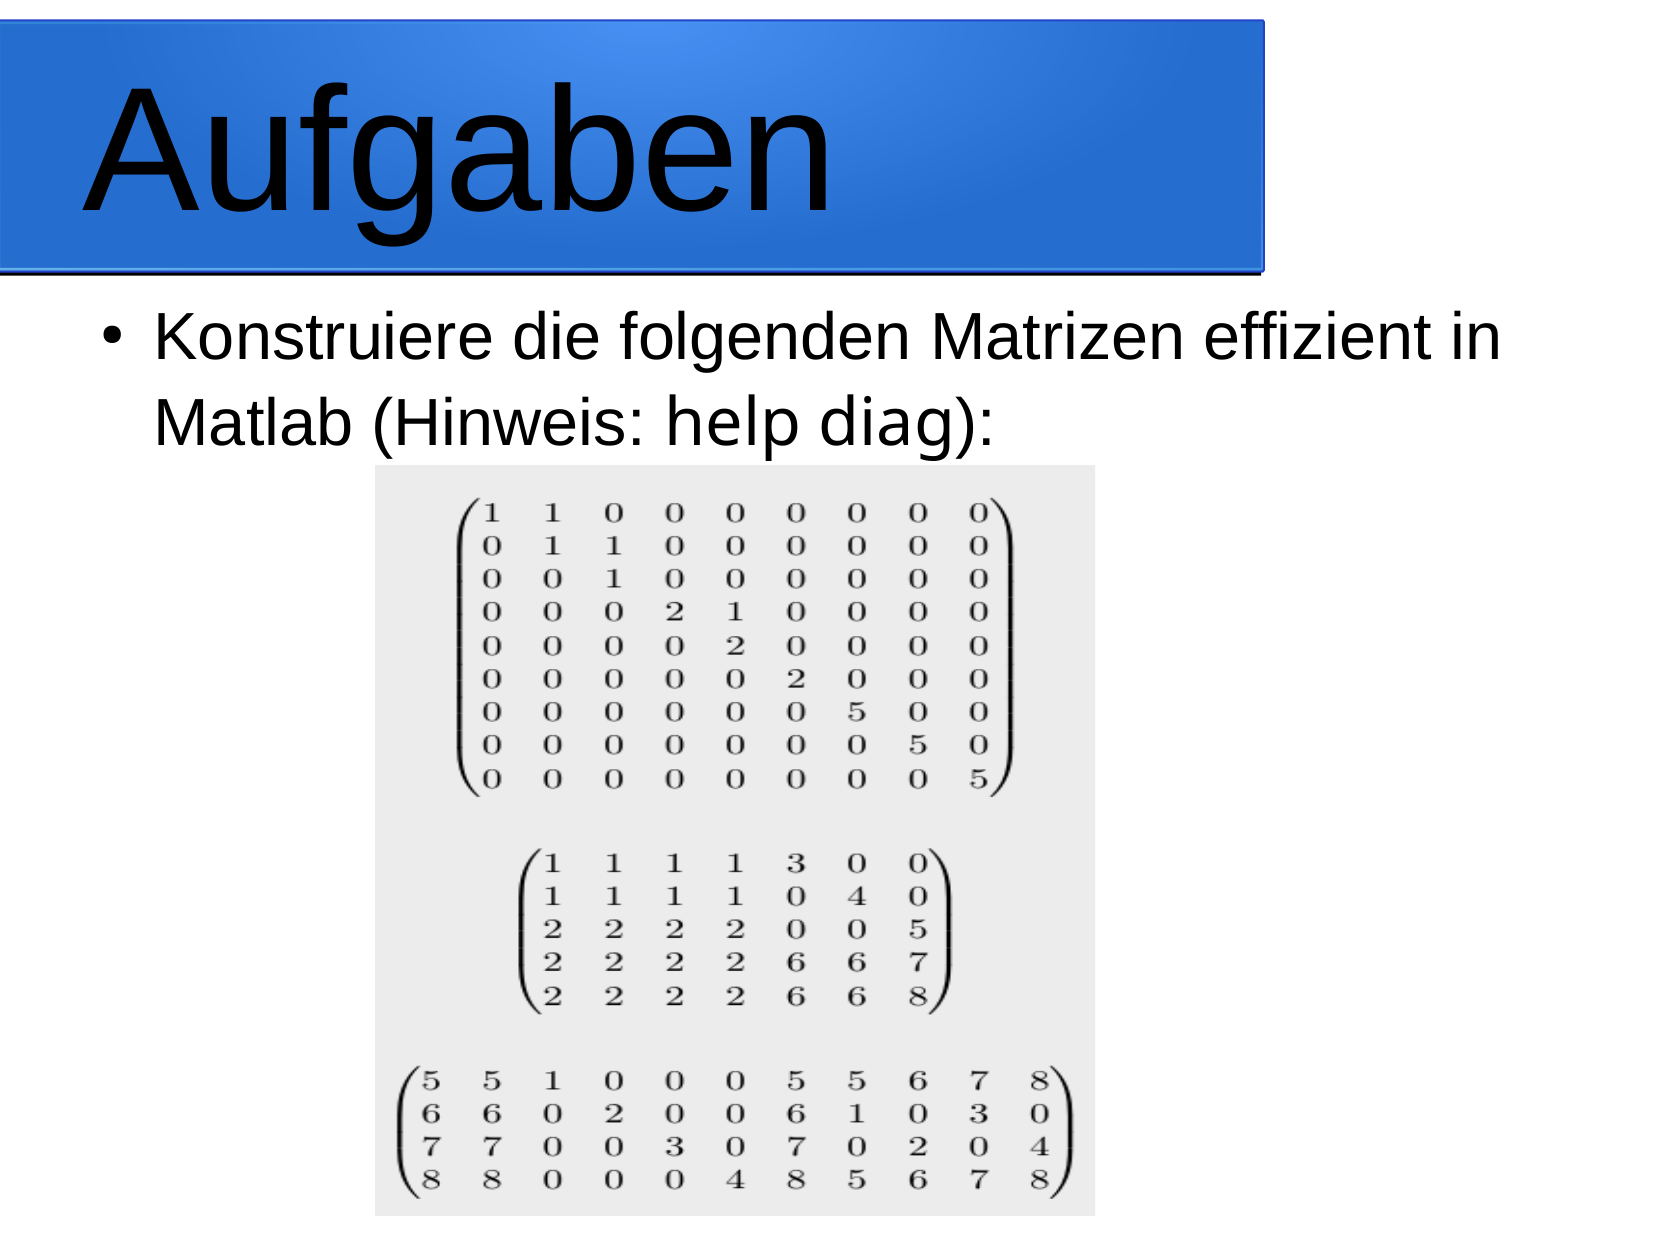

# Aufgaben
Konstruiere die folgenden Matrizen effizient in Matlab (Hinweis: help diag):